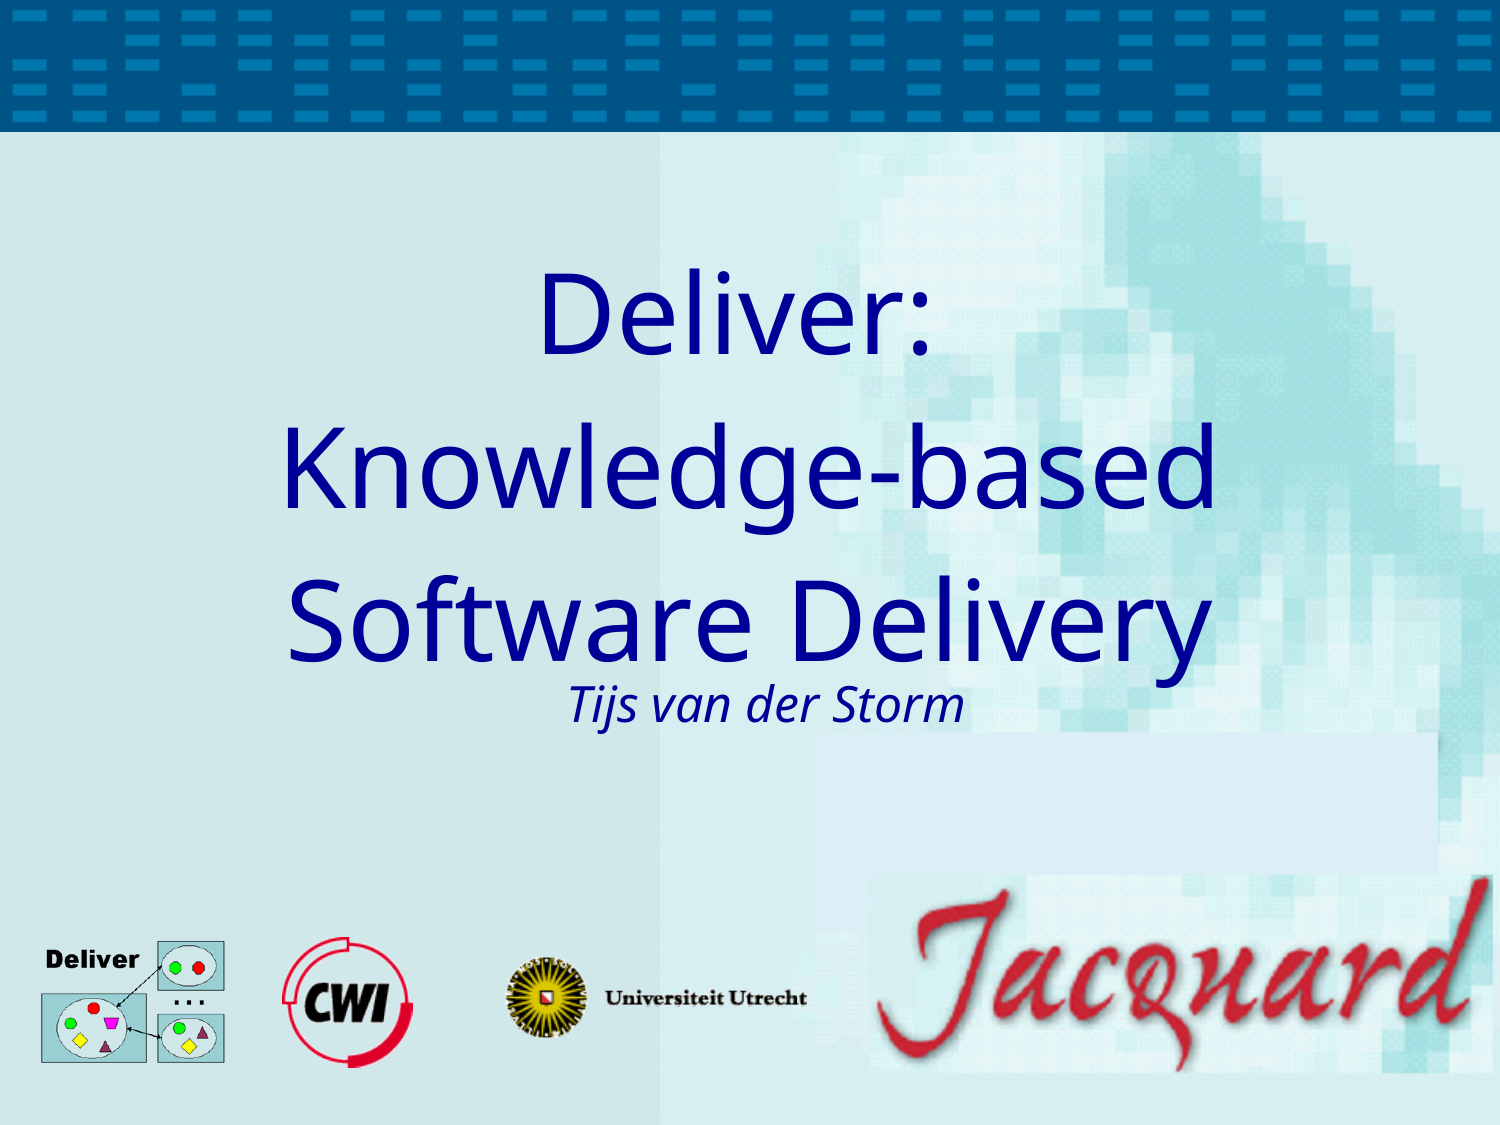

# Deliver: Knowledge-based Software Delivery
Tijs van der Storm